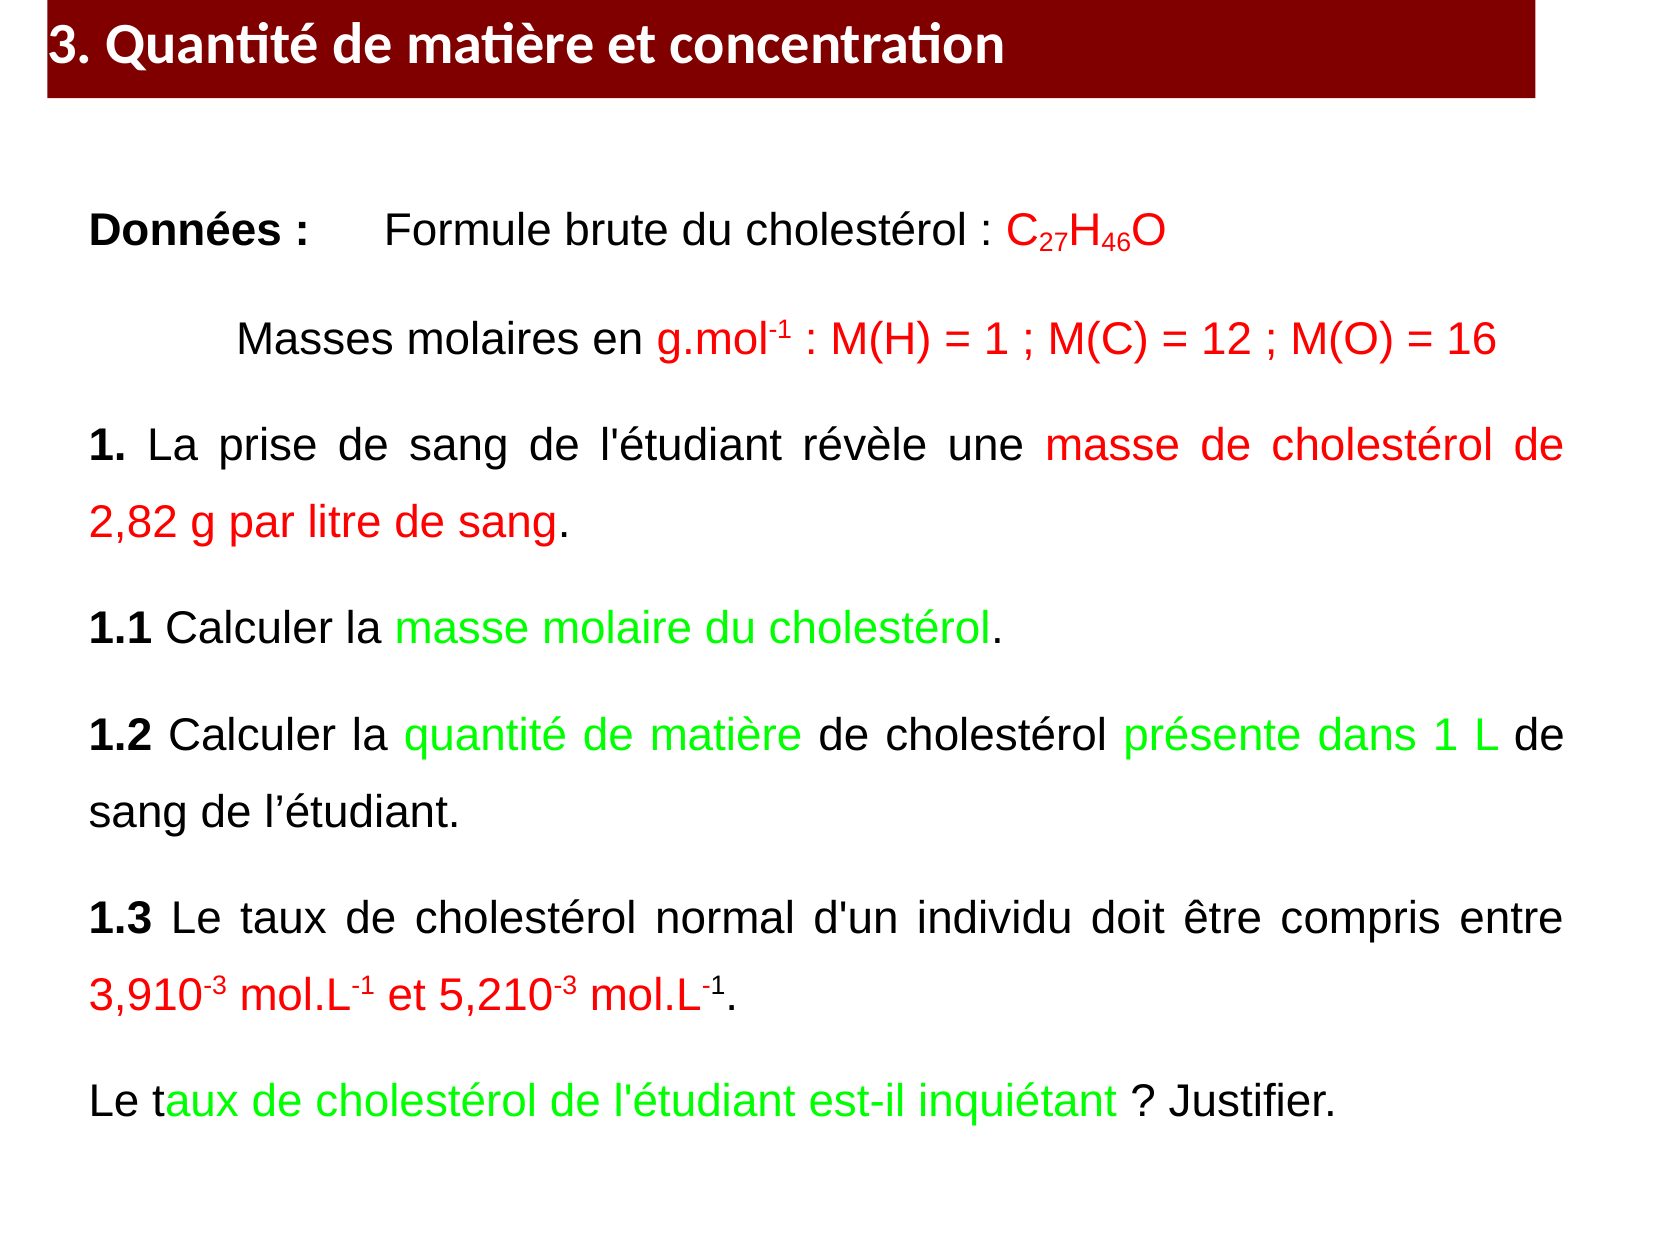

# 3. Quantité de matière et concentration
Données :	Formule brute du cholestérol : C27H46O
Masses molaires en g.mol-1 : M(H) = 1 ; M(C) = 12 ; M(O) = 16
1. La prise de sang de l'étudiant révèle une masse de cholestérol de 2,82 g par litre de sang.
1.1 Calculer la masse molaire du cholestérol.
1.2 Calculer la quantité de matière de cholestérol présente dans 1 L de sang de l’étudiant.
1.3 Le taux de cholestérol normal d'un individu doit être compris entre 3,910-3 mol.L-1 et 5,210-3 mol.L-1.
Le taux de cholestérol de l'étudiant est-il inquiétant ? Justifier.